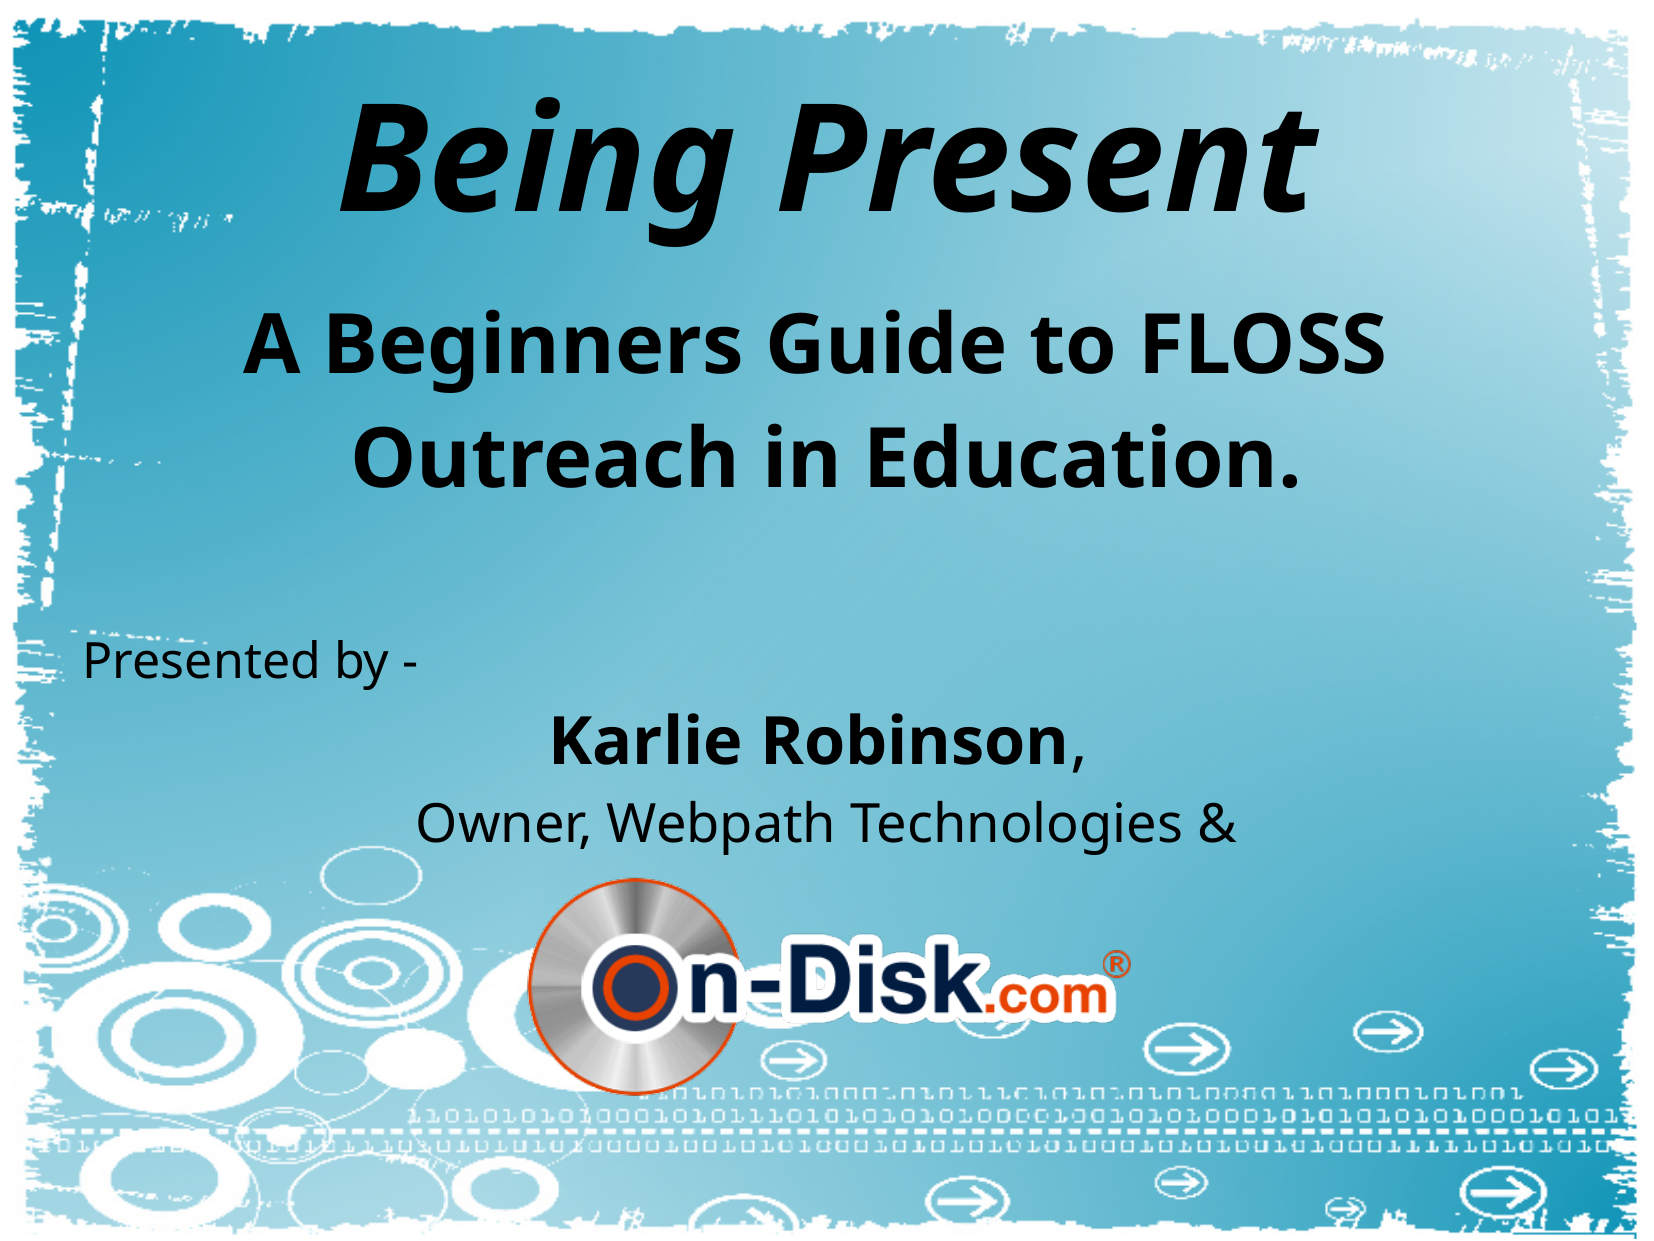

# Being Present
A Beginners Guide to FLOSS
Outreach in Education.
Presented by -
Karlie Robinson,
Owner, Webpath Technologies &